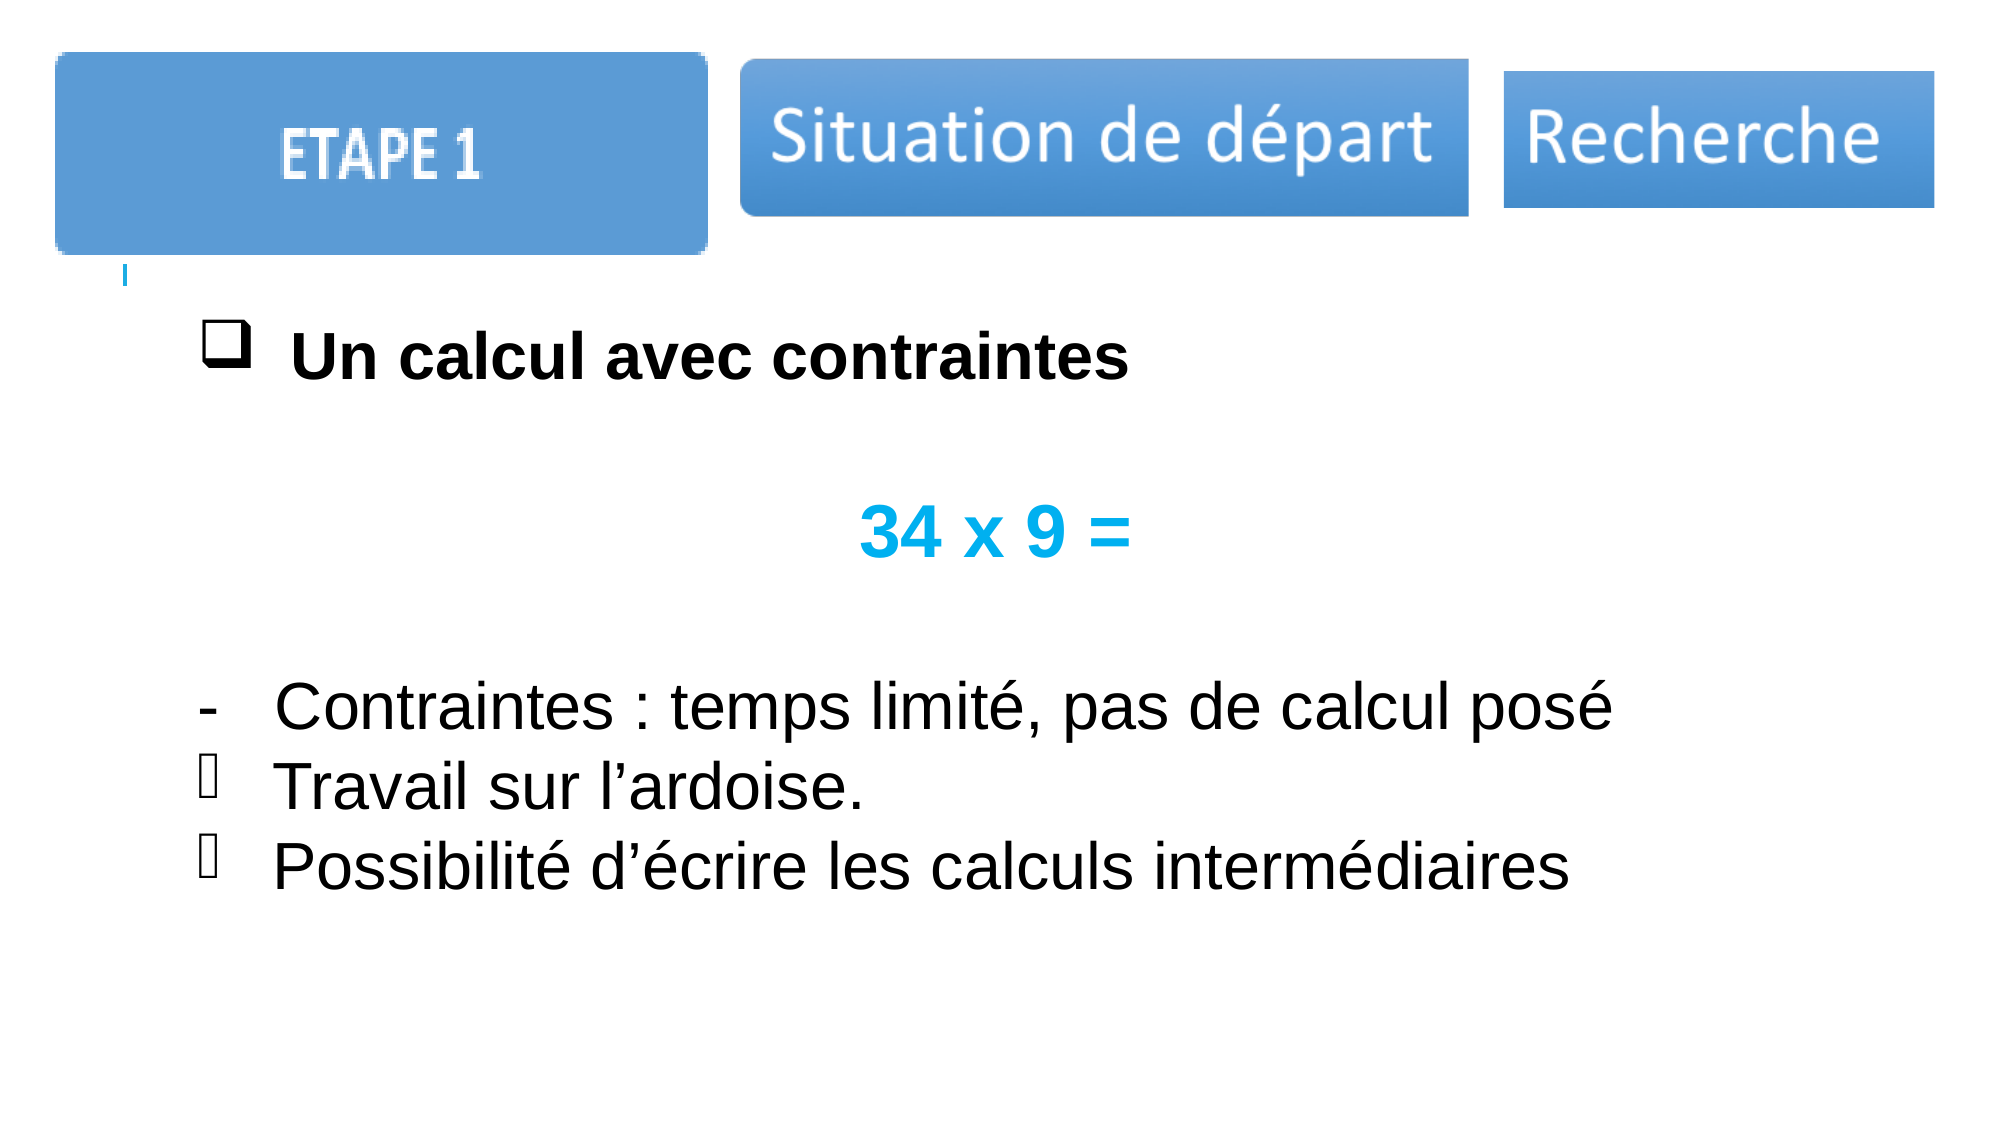

Un calcul avec contraintes
34 x 9 =
- Contraintes : temps limité, pas de calcul posé
Travail sur l’ardoise.
Possibilité d’écrire les calculs intermédiaires